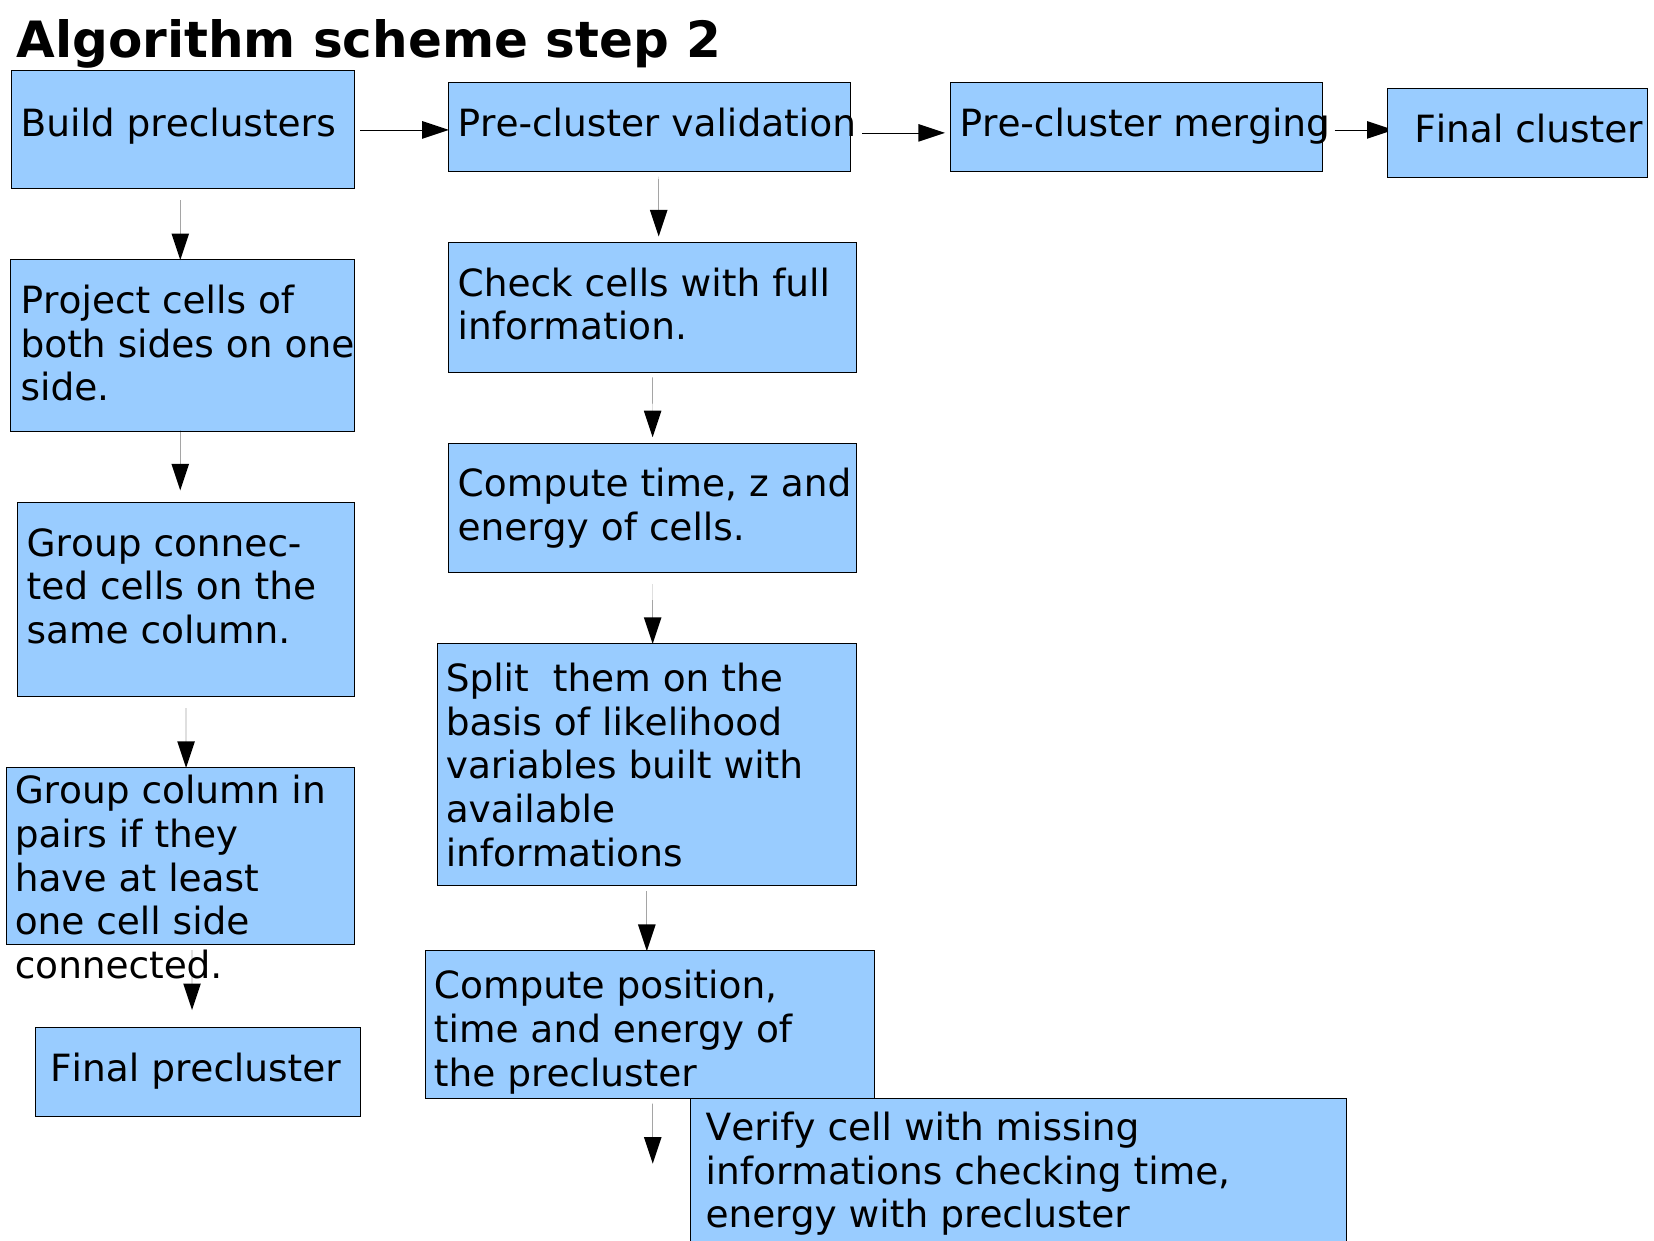

Algorithm scheme step 2
Build preclusters
Pre-cluster validation
Pre-cluster merging
Final cluster
Check cells with full information.
Project cells of both sides on one side.
Compute time, z and energy of cells.
Group connec-ted cells on the same column.
Split them on the basis of likelihood variables built with available informations
Group column in pairs if they have at least one cell side connected.
Compute position, time and energy of the precluster
Final precluster
Verify cell with missing informations checking time, energy with precluster hypothesis